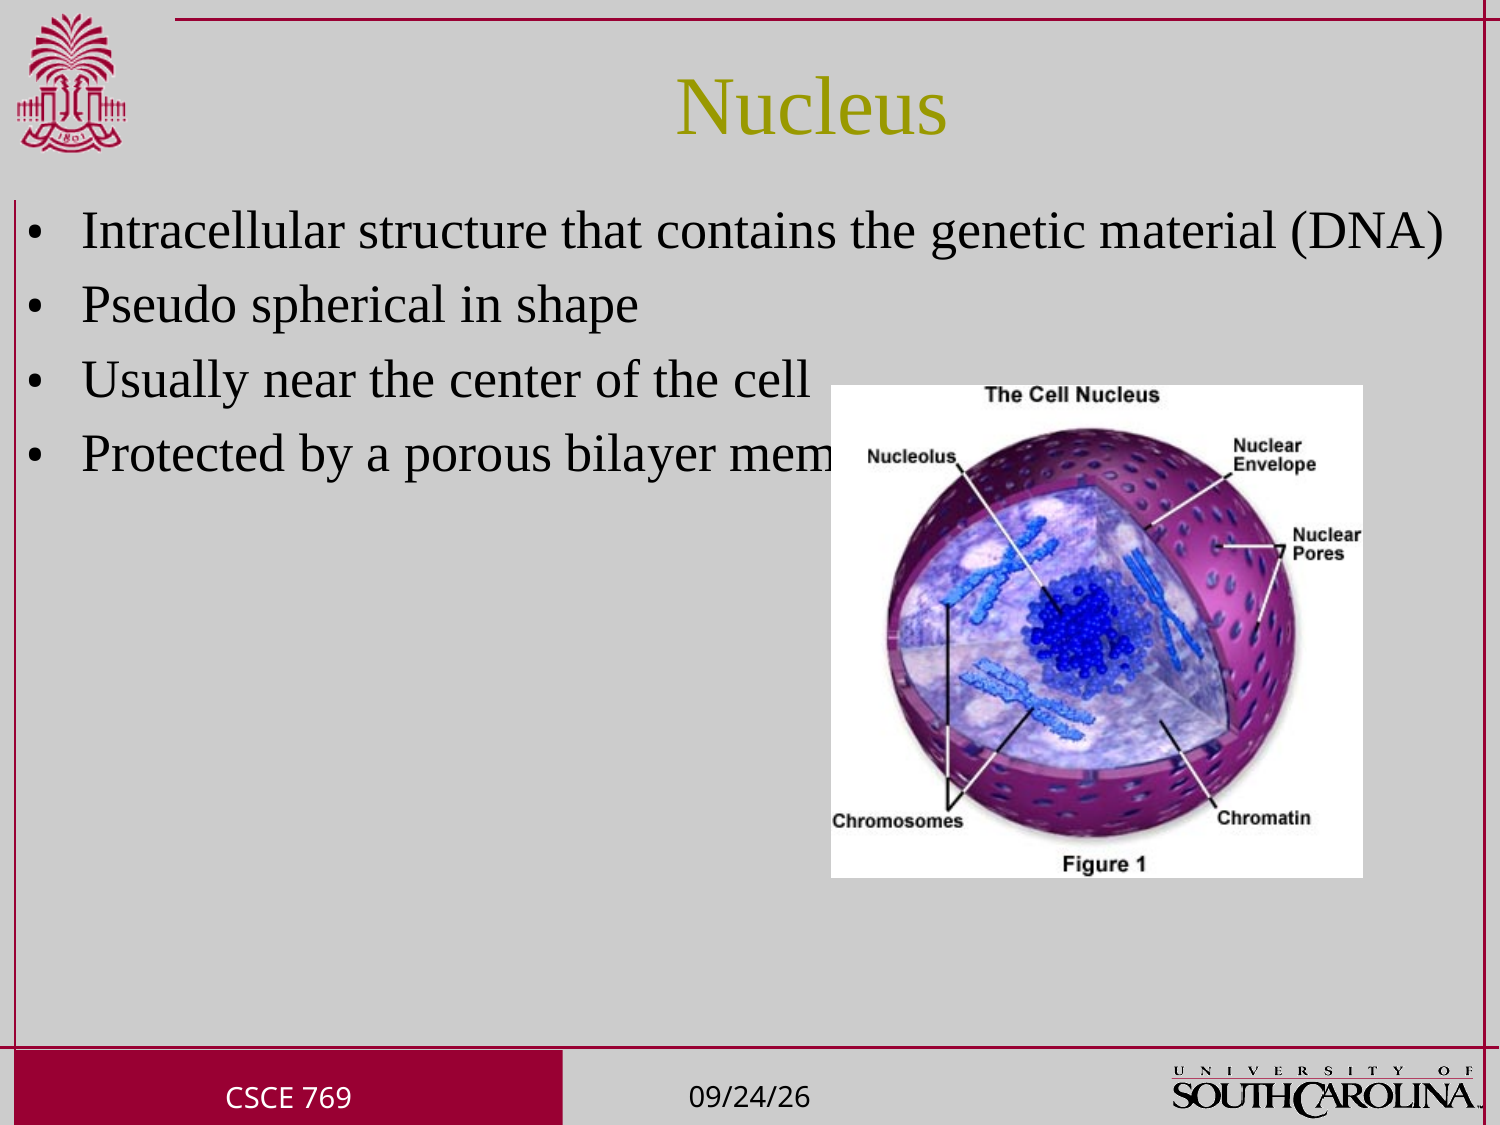

# Nucleus
Intracellular structure that contains the genetic material (DNA)
Pseudo spherical in shape
Usually near the center of the cell
Protected by a porous bilayer membrane